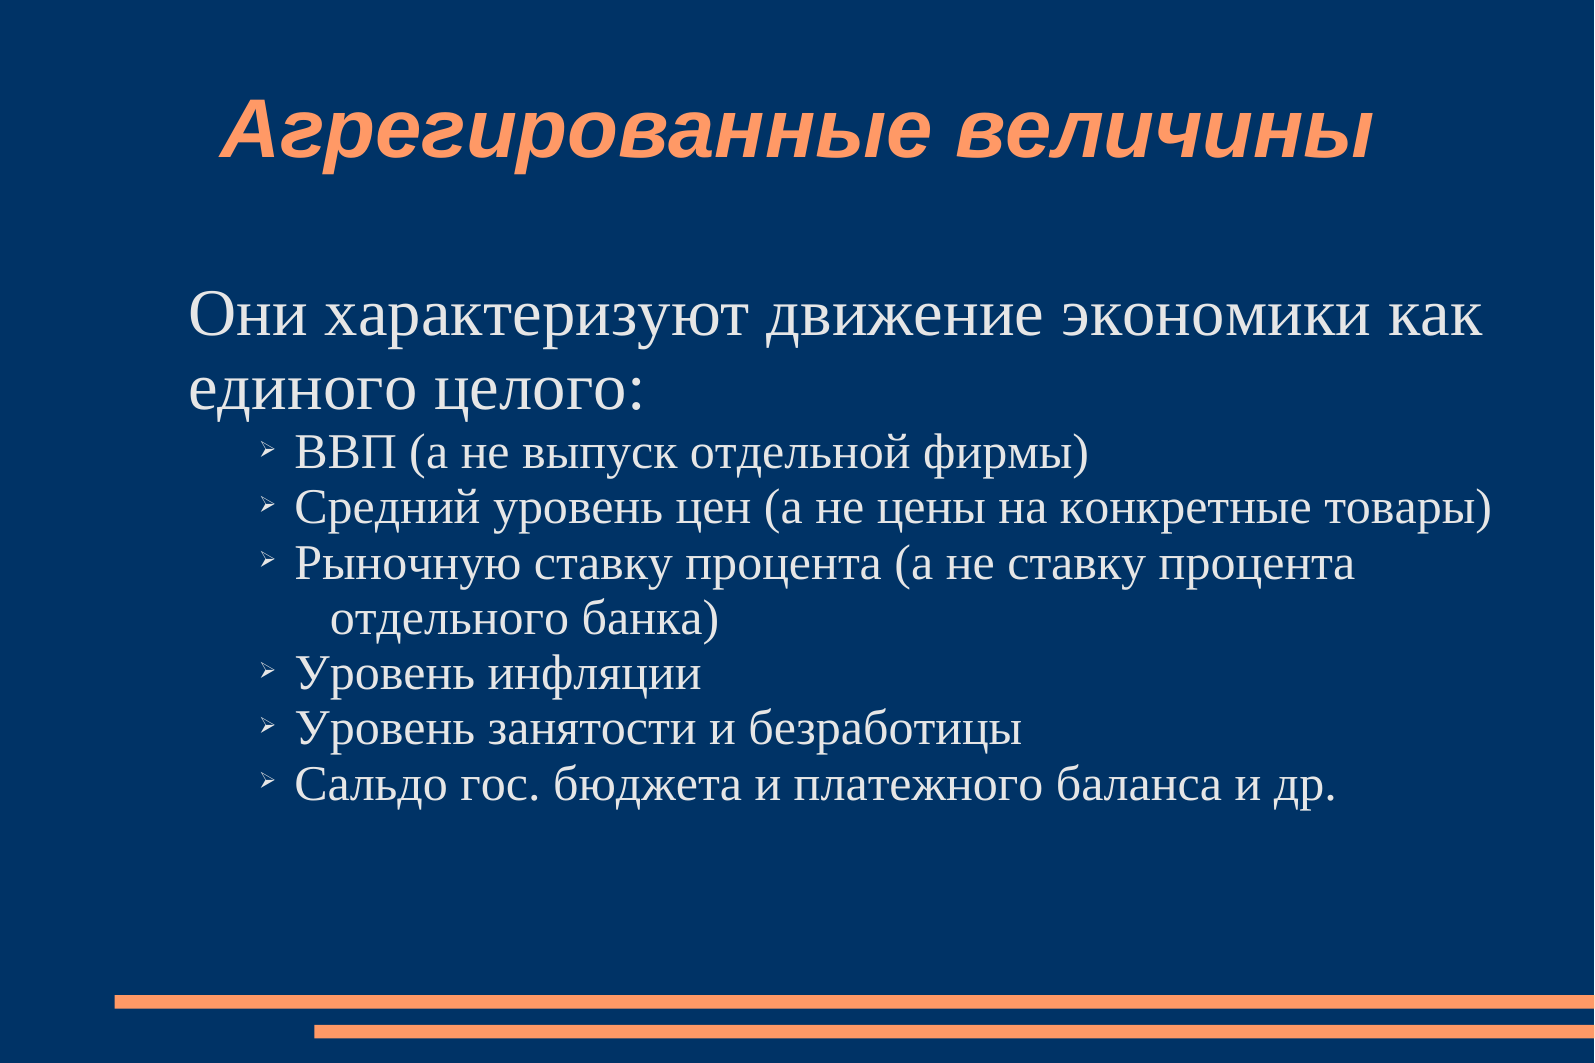

# Агрегированные величины
Они характеризуют движение экономики как единого целого:
ВВП (а не выпуск отдельной фирмы)
Средний уровень цен (а не цены на конкретные товары)
Рыночную ставку процента (а не ставку процента отдельного банка)
Уровень инфляции
Уровень занятости и безработицы
Сальдо гос. бюджета и платежного баланса и др.